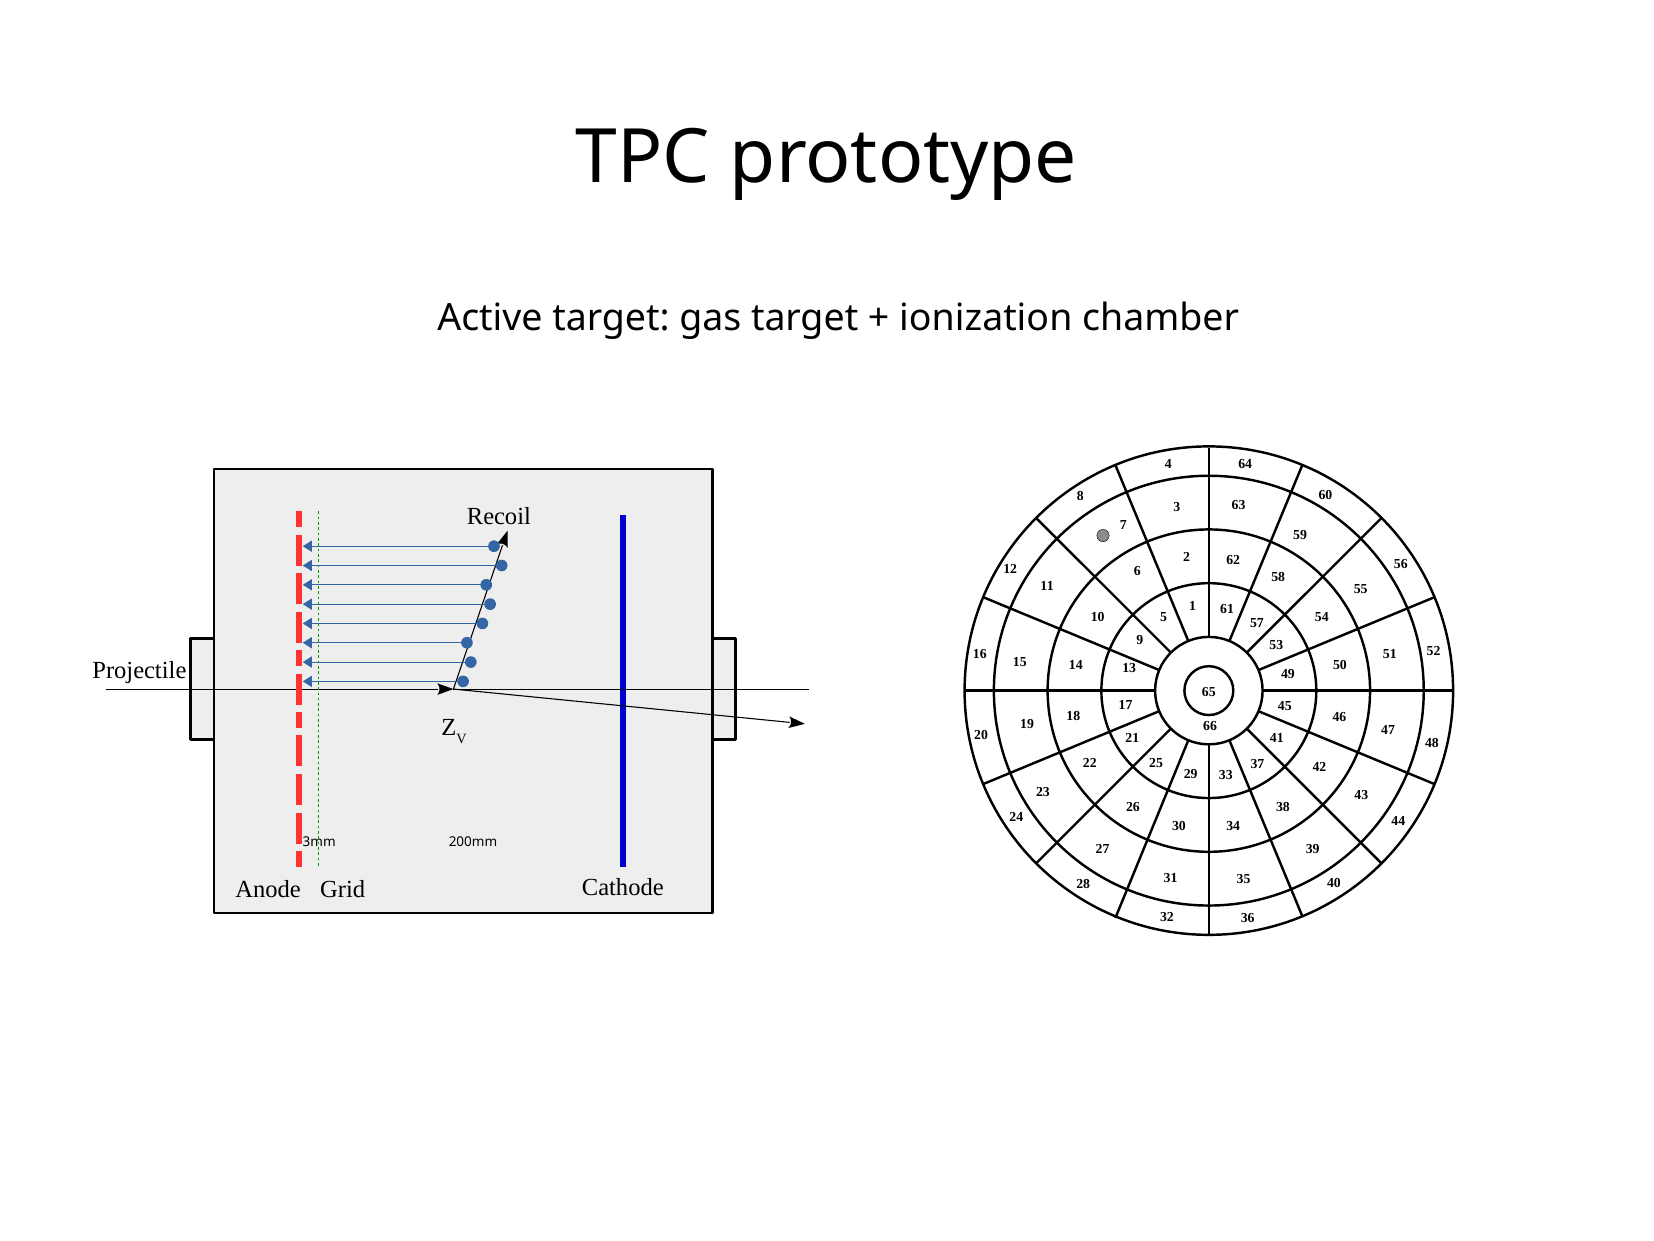

# TPC prototype
Active target: gas target + ionization chamber